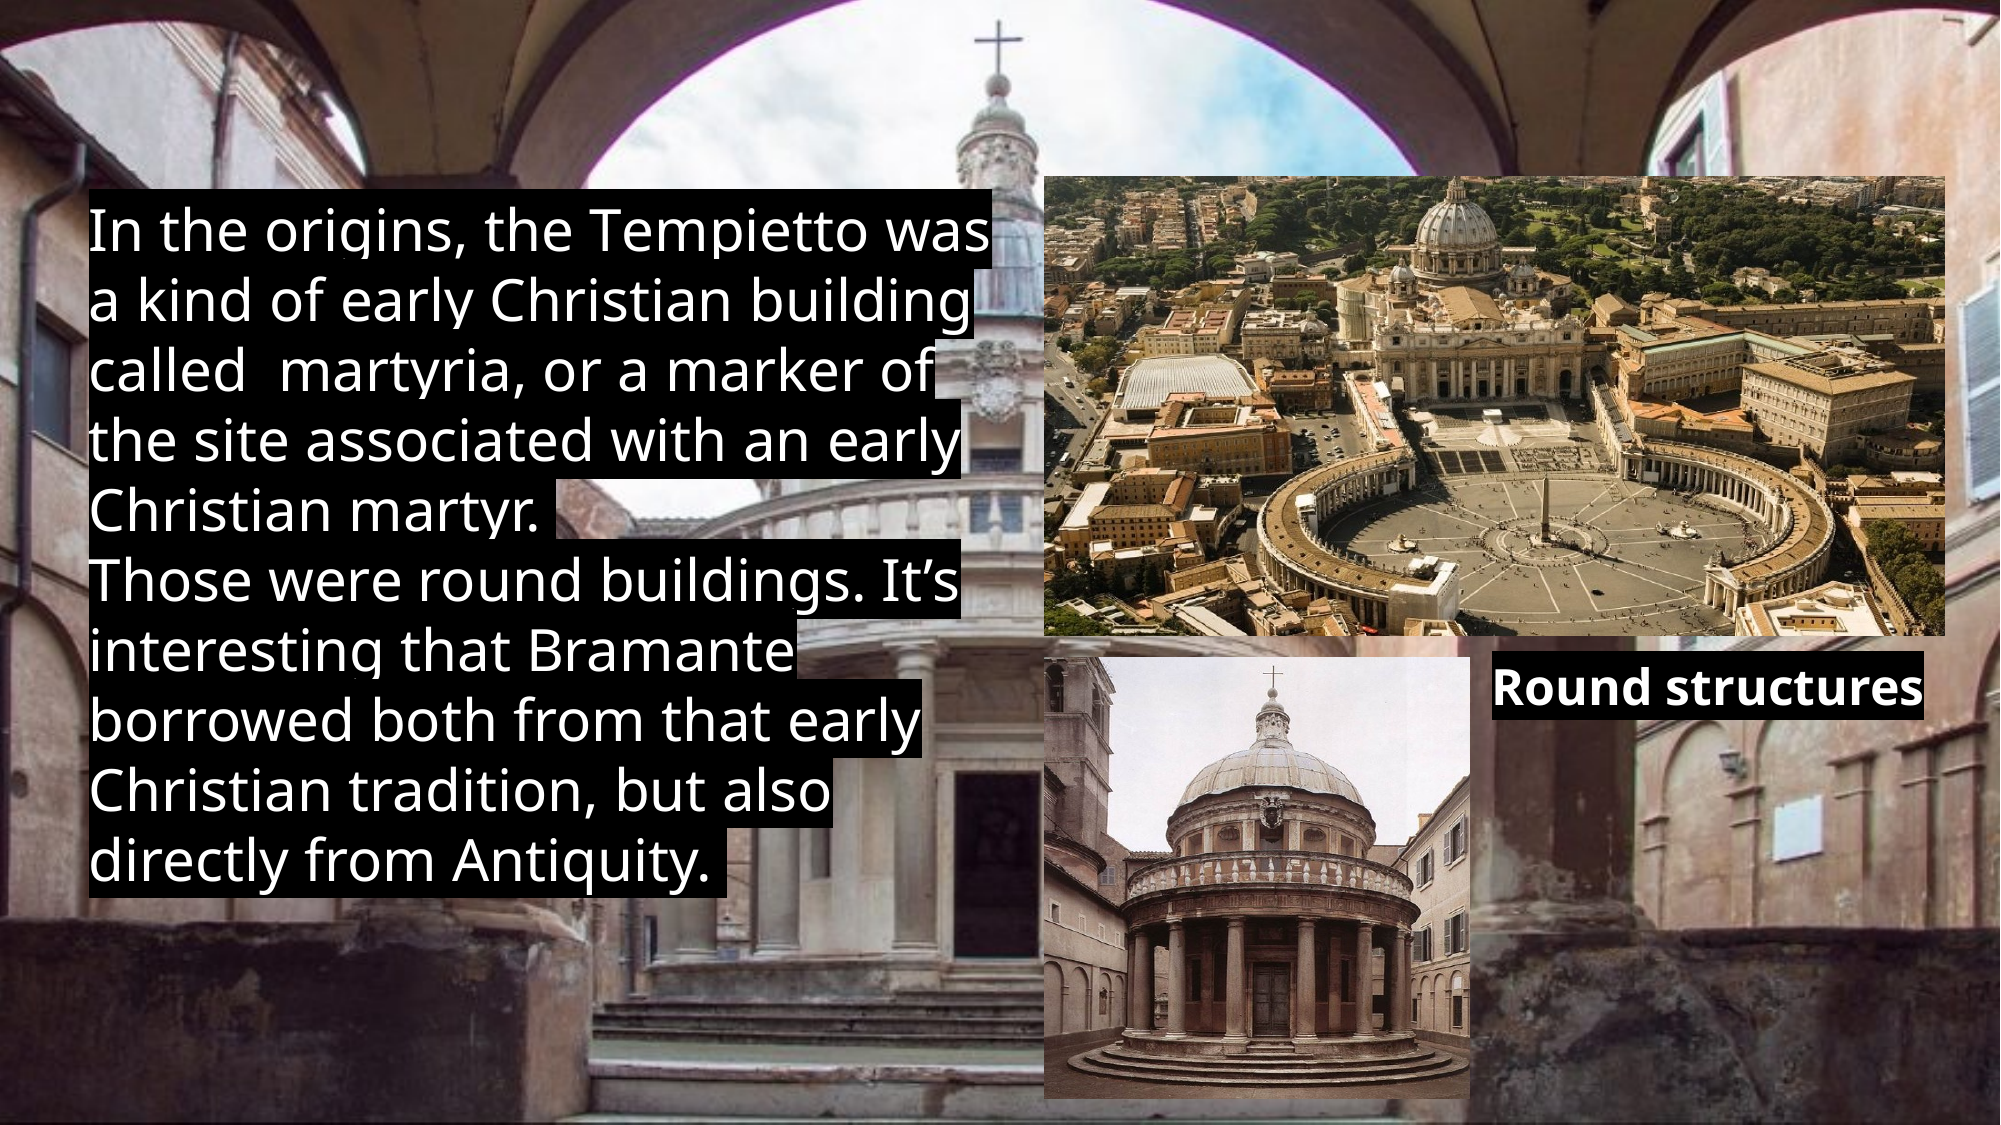

#
In the origins, the Tempietto was a kind of early Christian building called martyria, or a marker of the site associated with an early Christian martyr.
Those were round buildings. It’s interesting that Bramante borrowed both from that early Christian tradition, but also directly from Antiquity.
Round structures